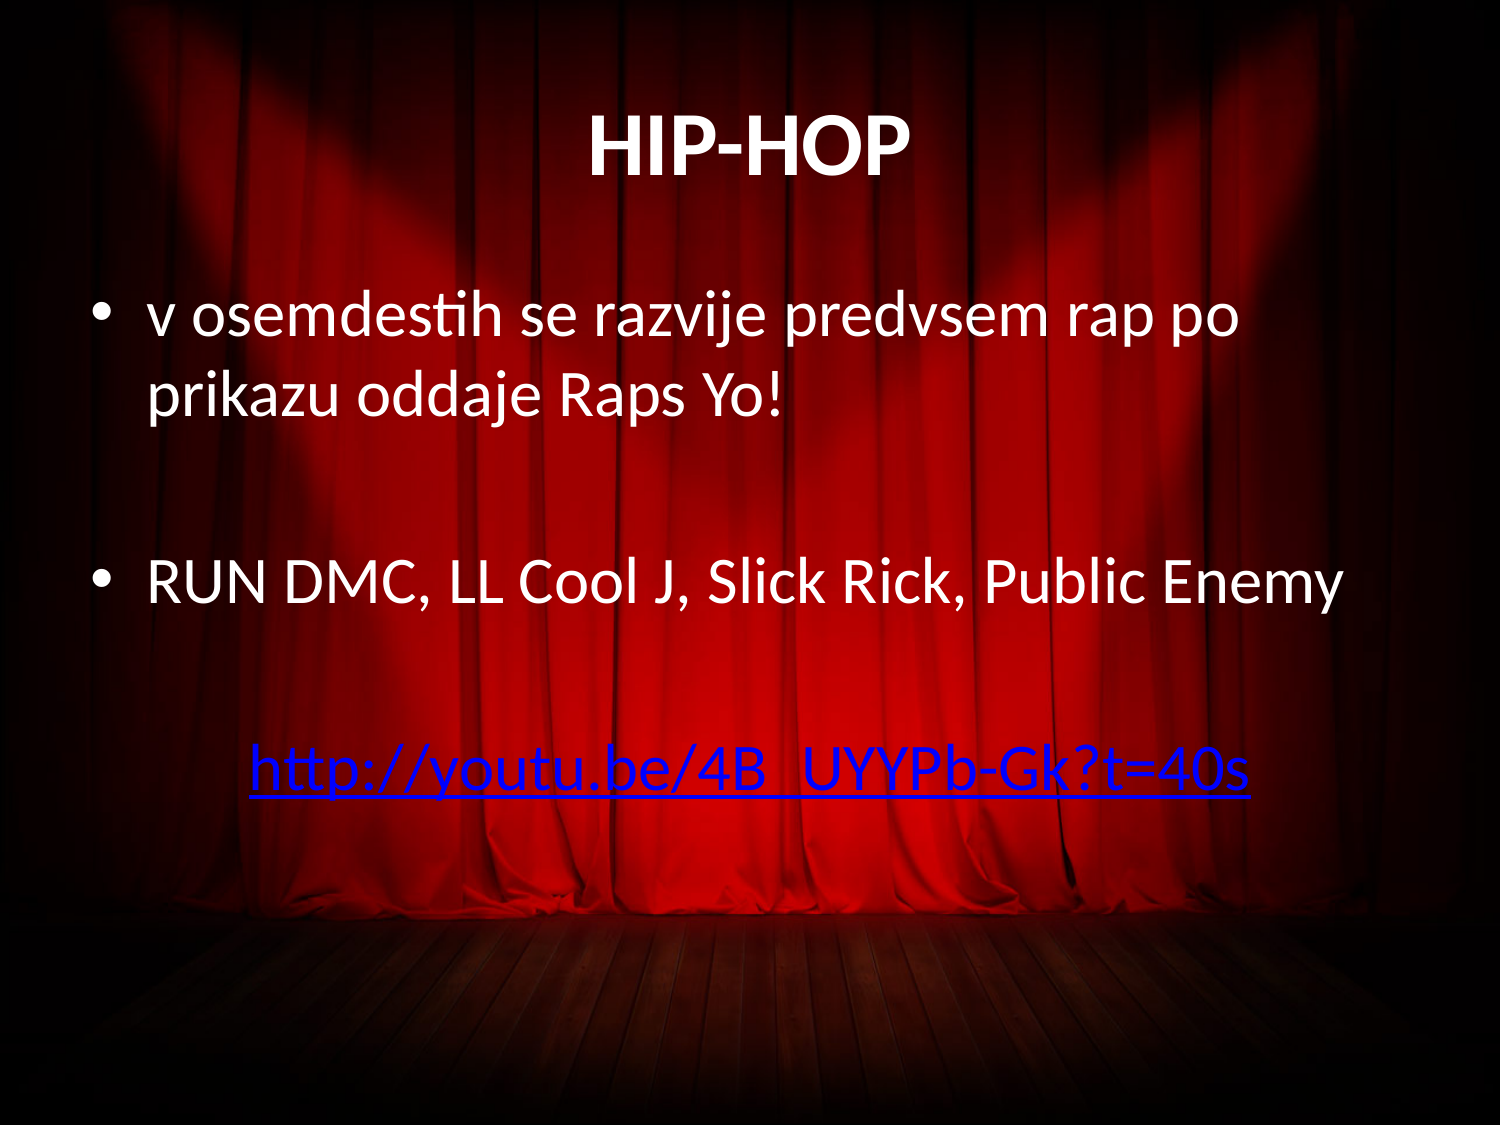

# HIP-HOP
v osemdestih se razvije predvsem rap po prikazu oddaje Raps Yo!
RUN DMC, LL Cool J, Slick Rick, Public Enemy
http://youtu.be/4B_UYYPb-Gk?t=40s